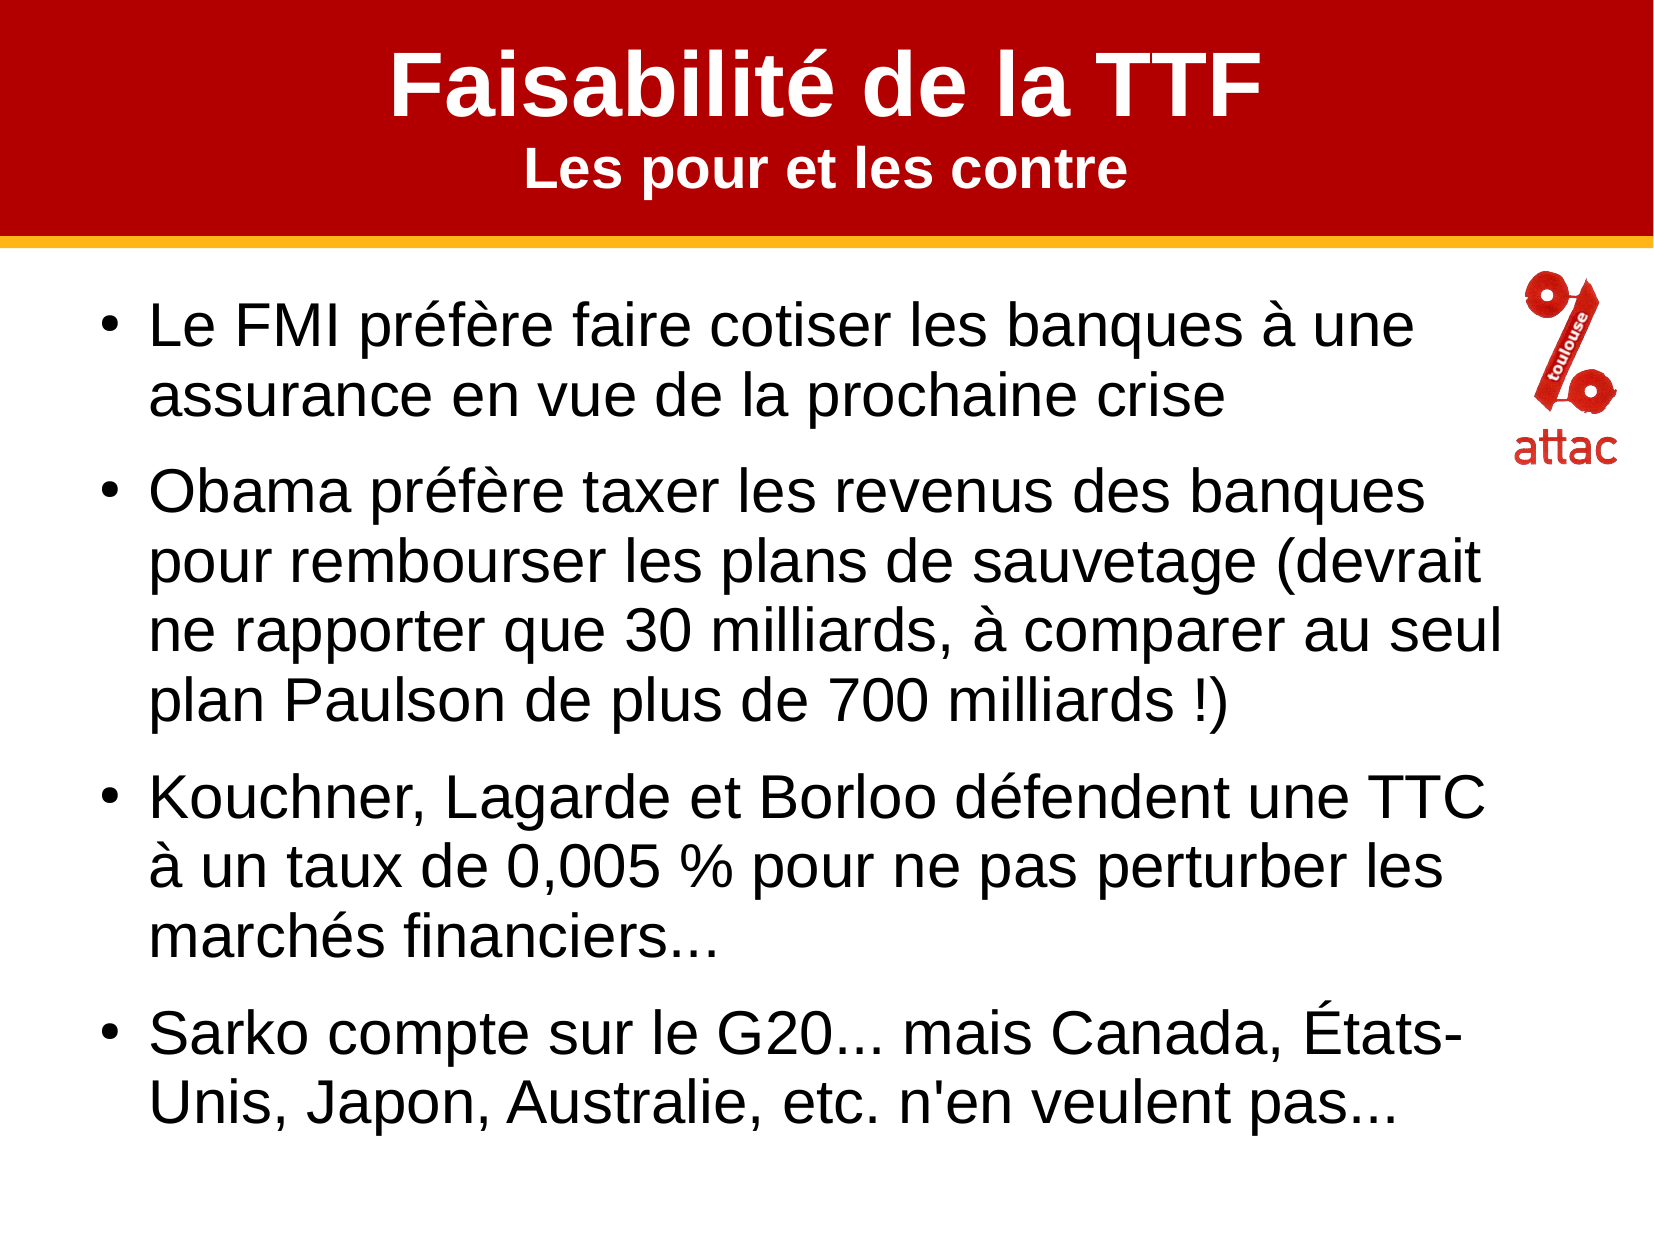

# Faisabilité de la TTF Les pour et les contre
Le FMI préfère faire cotiser les banques à une assurance en vue de la prochaine crise
Obama préfère taxer les revenus des banques pour rembourser les plans de sauvetage (devrait ne rapporter que 30 milliards, à comparer au seul plan Paulson de plus de 700 milliards !)
Kouchner, Lagarde et Borloo défendent une TTC à un taux de 0,005 % pour ne pas perturber les marchés financiers...
Sarko compte sur le G20... mais Canada, États-Unis, Japon, Australie, etc. n'en veulent pas...